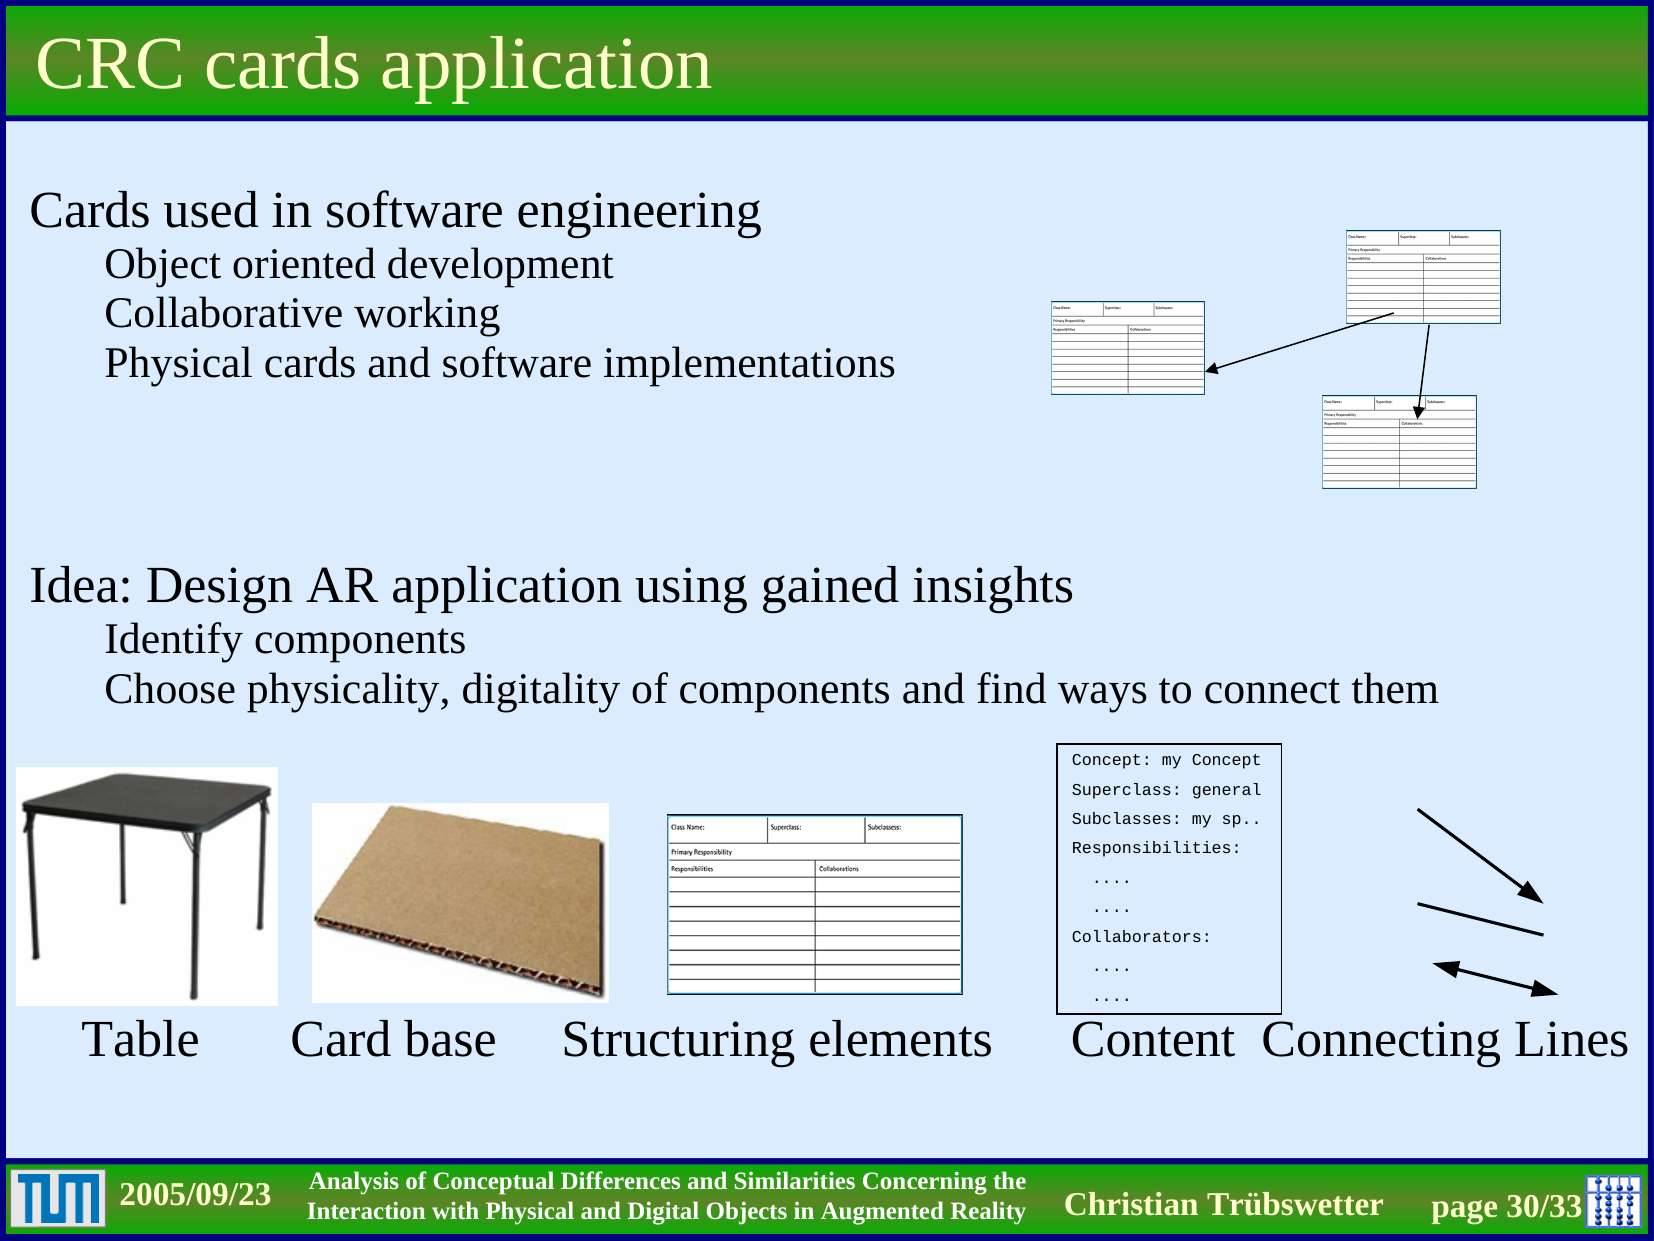

# CRC cards application
Cards used in software engineering
Object oriented development
Collaborative working
Physical cards and software implementations
Idea: Design AR application using gained insights
Identify components
Choose physicality, digitality of components and find ways to connect them
 Table Card base Structuring elements Content Connecting Lines
Concept: my Concept
Superclass: general
Subclasses: my sp..
Responsibilities:
 ....
 ....
Collaborators:
 ....
 ....